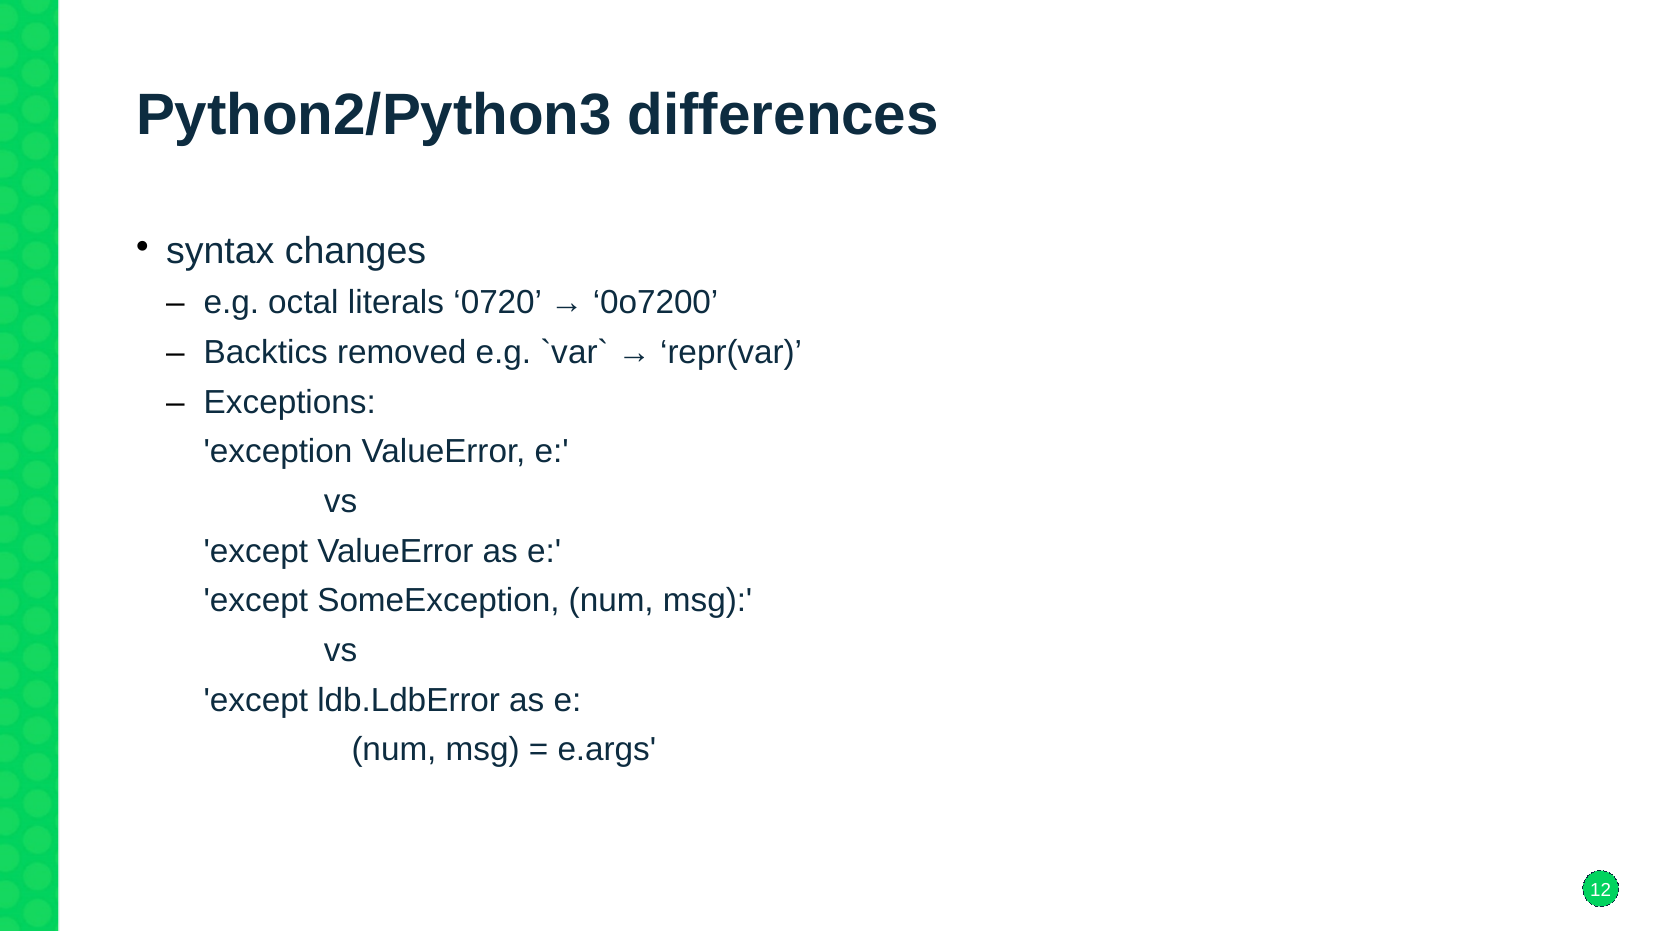

# Python2/Python3 differences
syntax changes
e.g. octal literals ‘0720’ → ‘0o7200’
Backtics removed e.g. `var` → ‘repr(var)’
Exceptions:
'exception ValueError, e:'
 vs
'except ValueError as e:'
'except SomeException, (num, msg):'
 vs
'except ldb.LdbError as e:
 (num, msg) = e.args'
12